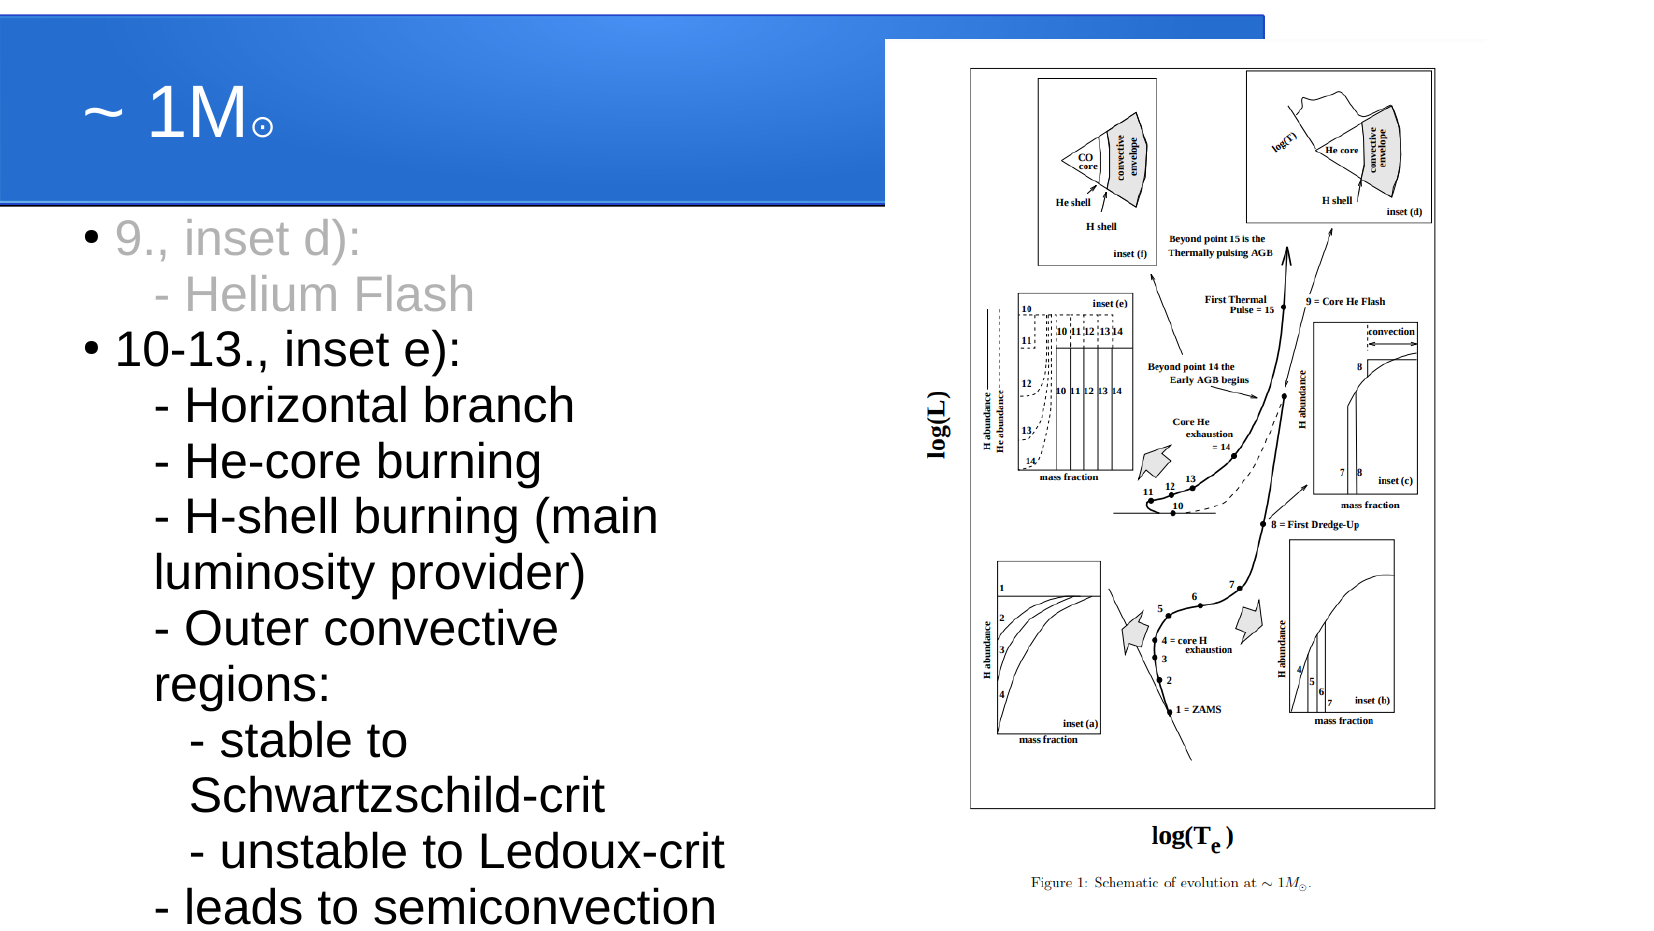

# ~ 1M⊙
 9., inset d):
- Helium Flash
 10-13., inset e):
- Horizontal branch
- He-core burning
- H-shell burning (main luminosity provider)
- Outer convective regions:
- stable to Schwartzschild-crit
- unstable to Ledoux-crit
- leads to semiconvection